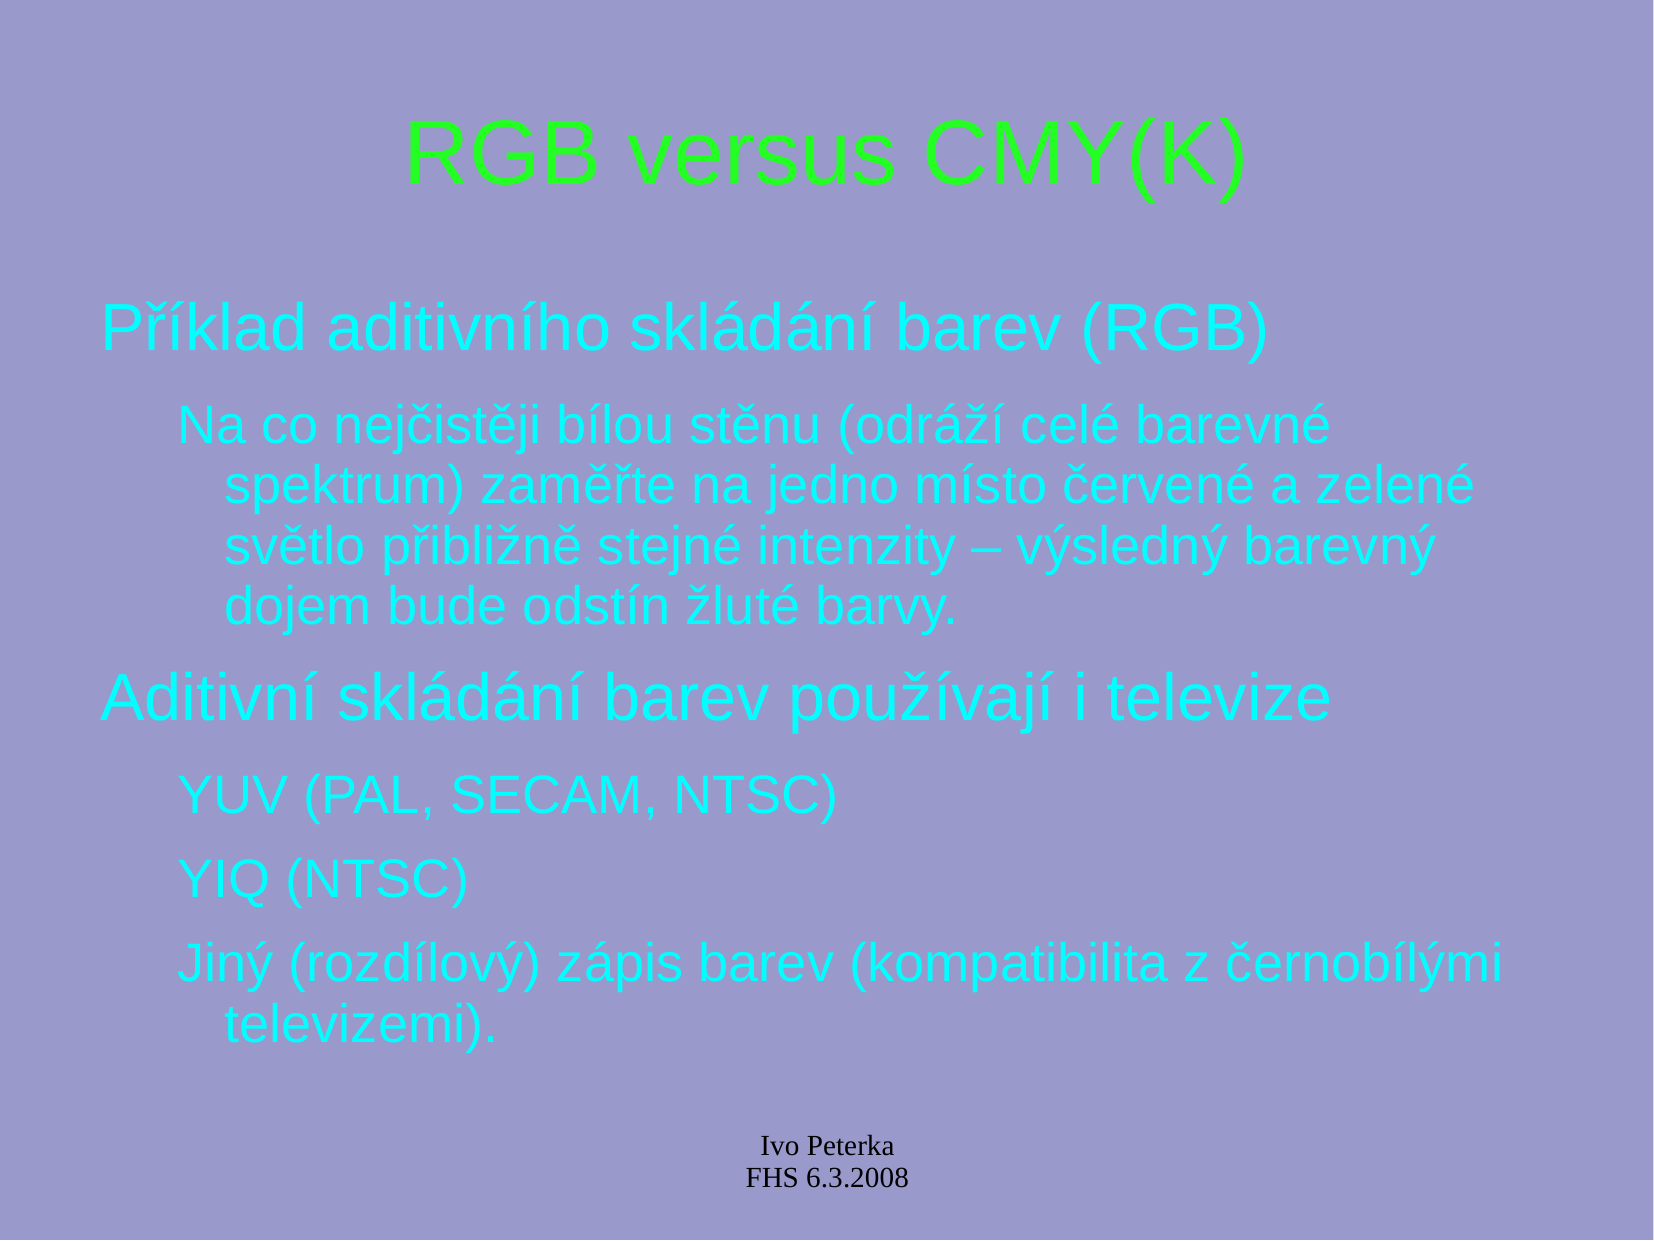

# RGB versus CMY(K)
Příklad aditivního skládání barev (RGB)
Na co nejčistěji bílou stěnu (odráží celé barevné spektrum) zaměřte na jedno místo červené a zelené světlo přibližně stejné intenzity – výsledný barevný dojem bude odstín žluté barvy.
Aditivní skládání barev používají i televize
YUV (PAL, SECAM, NTSC)
YIQ (NTSC)
Jiný (rozdílový) zápis barev (kompatibilita z černobílými televizemi).